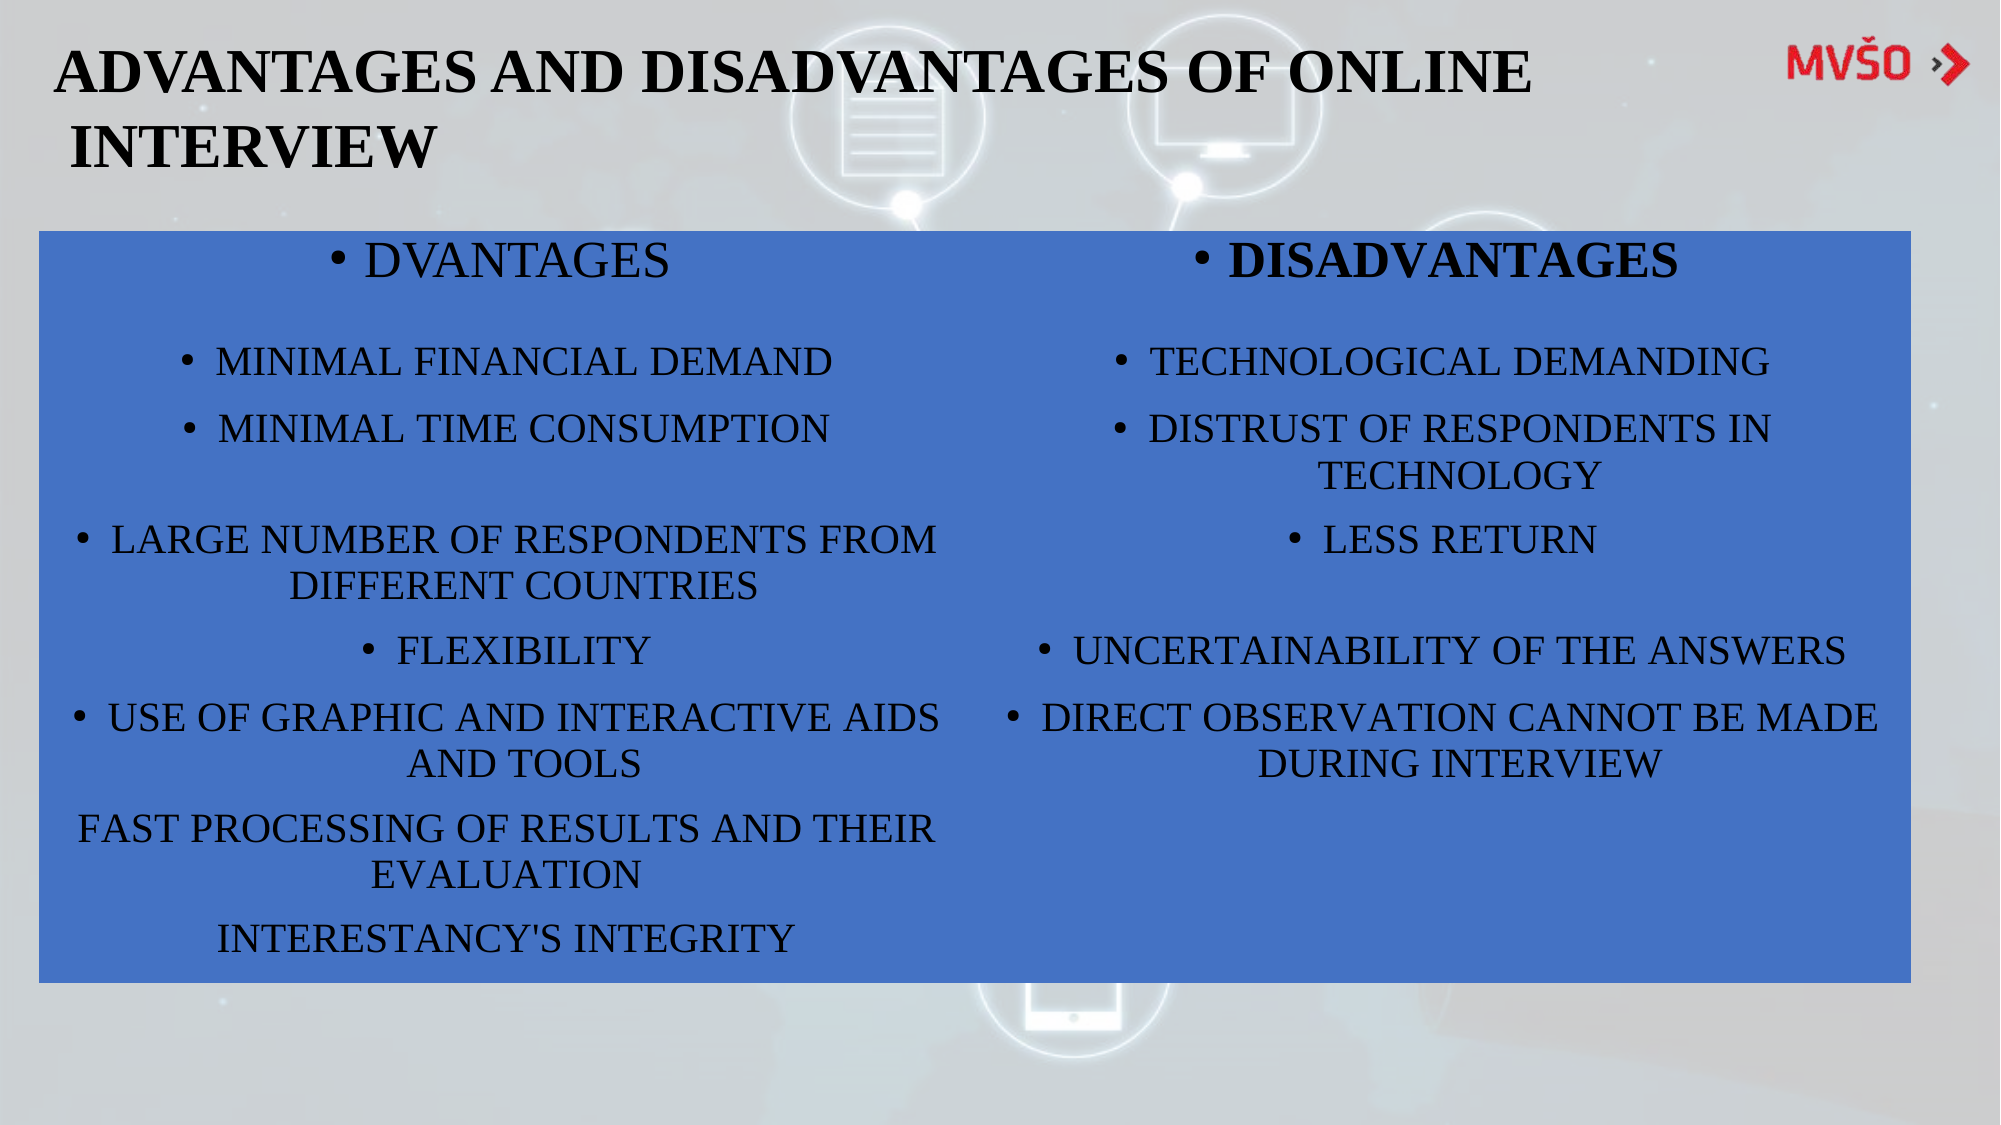

ADVANTAGES AND DISADVANTAGES OF ONLINE
 INTERVIEW
| DVANTAGES | DISADVANTAGES |
| --- | --- |
| MINIMAL FINANCIAL DEMAND | TECHNOLOGICAL DEMANDING |
| MINIMAL TIME CONSUMPTION | DISTRUST OF RESPONDENTS IN TECHNOLOGY |
| LARGE NUMBER OF RESPONDENTS FROM DIFFERENT COUNTRIES | LESS RETURN |
| FLEXIBILITY | UNCERTAINABILITY OF THE ANSWERS |
| USE OF GRAPHIC AND INTERACTIVE AIDS AND TOOLS | DIRECT OBSERVATION CANNOT BE MADE DURING INTERVIEW |
| FAST PROCESSING OF RESULTS AND THEIR EVALUATION | |
| INTERESTANCY'S INTEGRITY | |